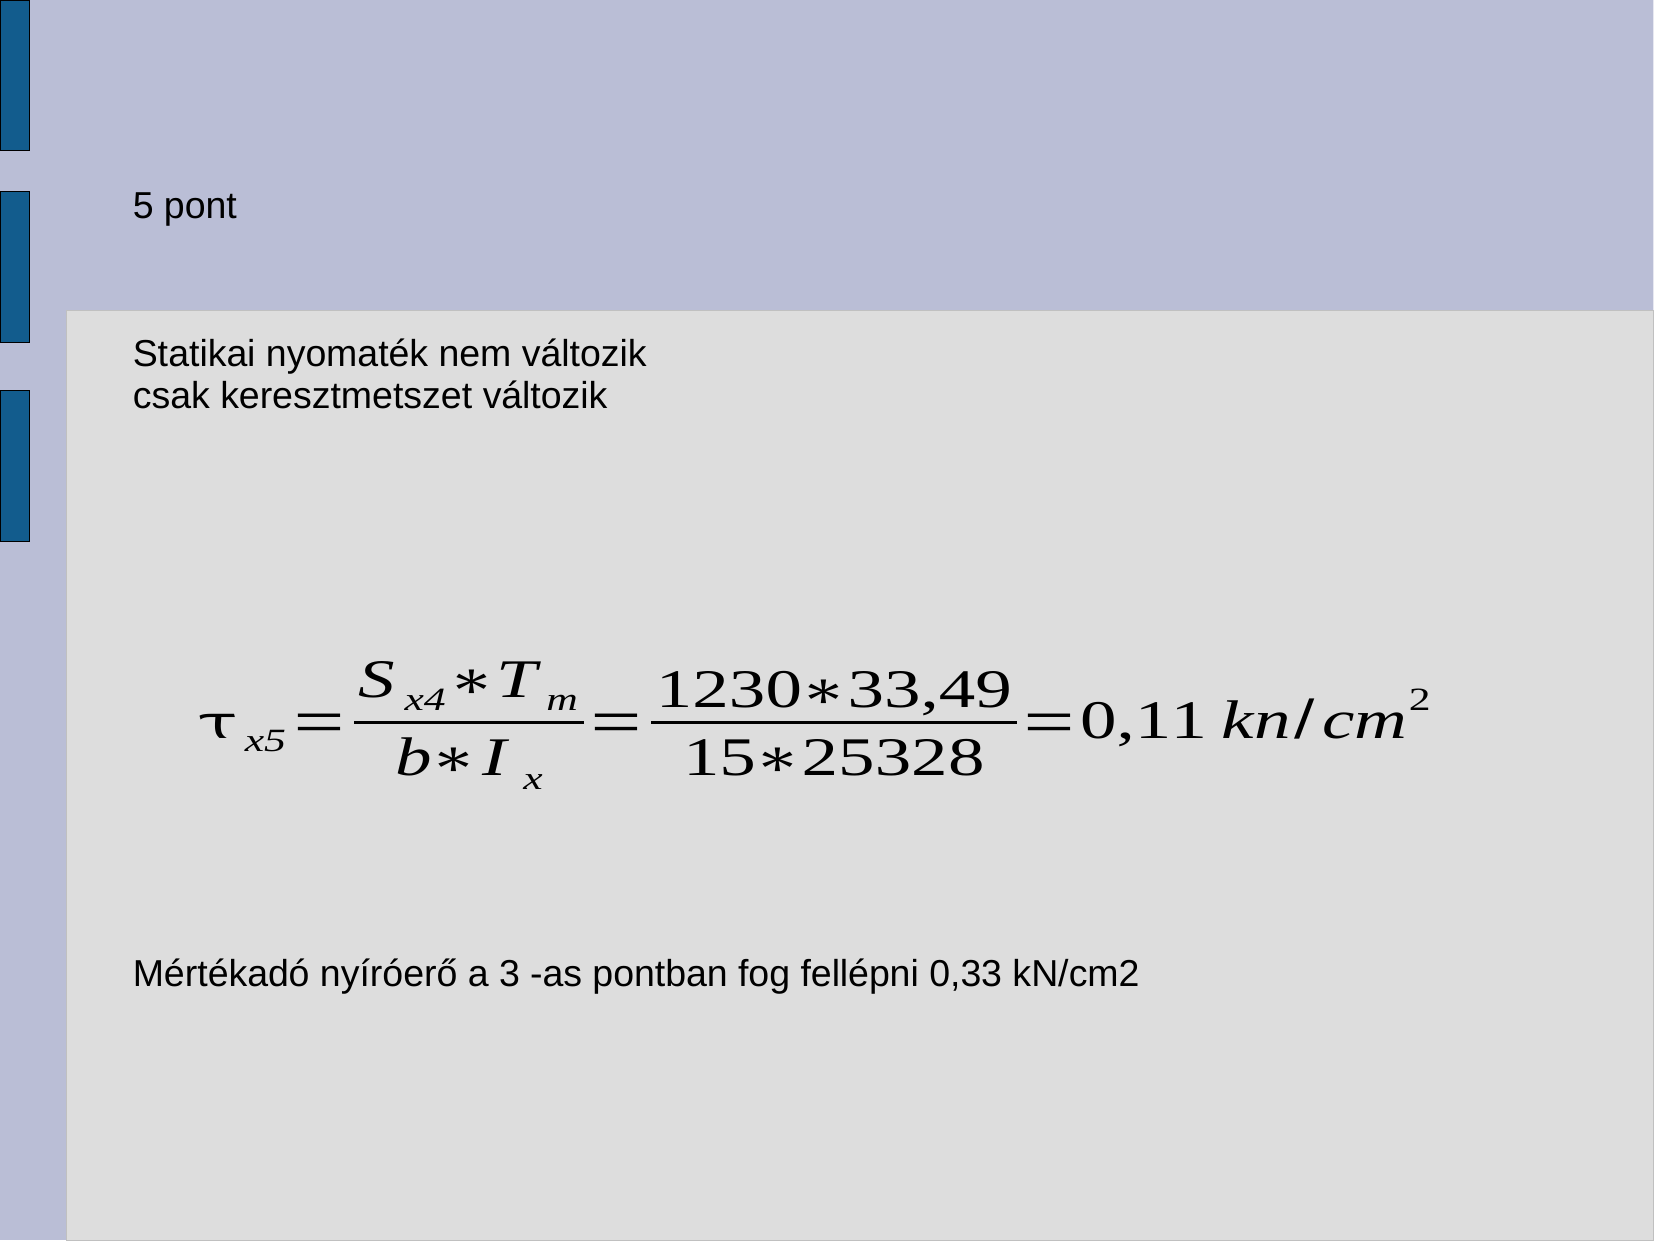

5 pont
Statikai nyomaték nem változik csak keresztmetszet változik
Mértékadó nyíróerő a 3 -as pontban fog fellépni 0,33 kN/cm2